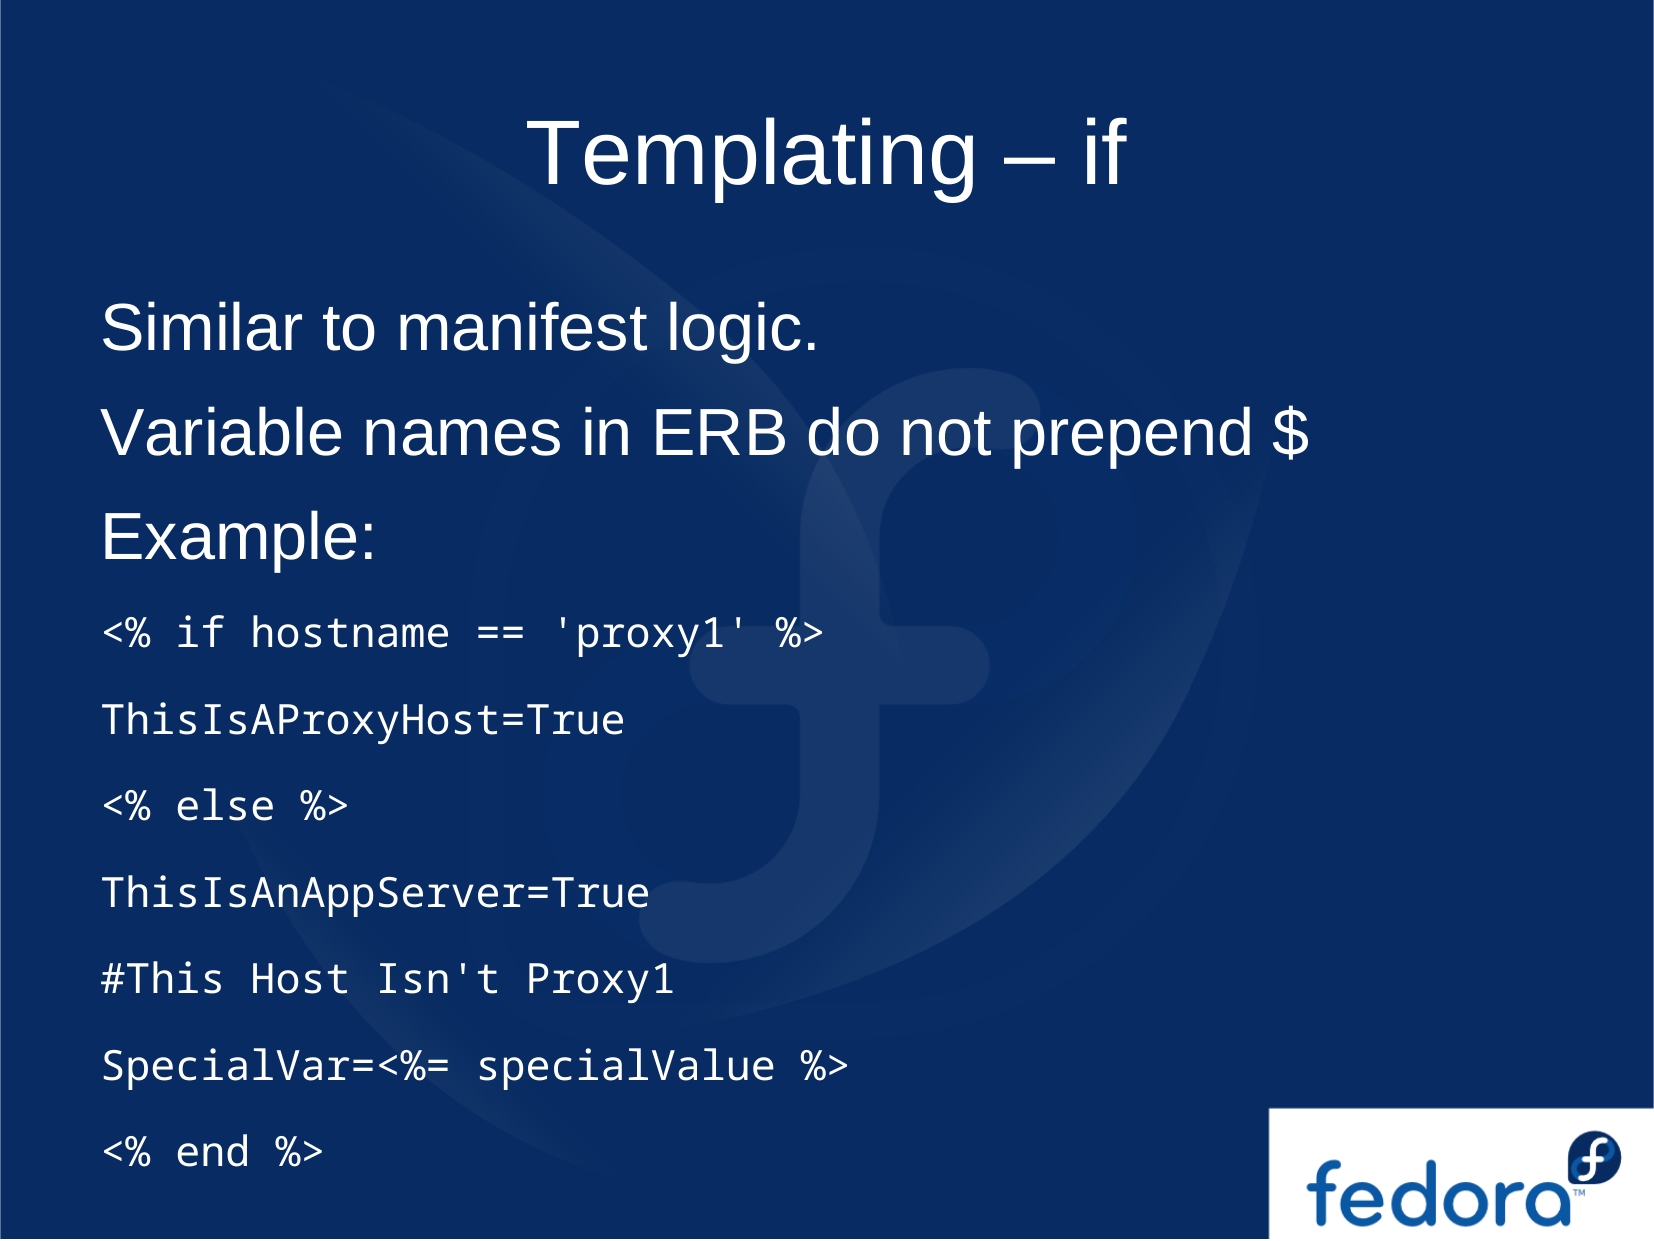

# Templating – if
Similar to manifest logic.
Variable names in ERB do not prepend $
Example:
<% if hostname == 'proxy1' %>
ThisIsAProxyHost=True
<% else %>
ThisIsAnAppServer=True
#This Host Isn't Proxy1
SpecialVar=<%= specialValue %>
<% end %>